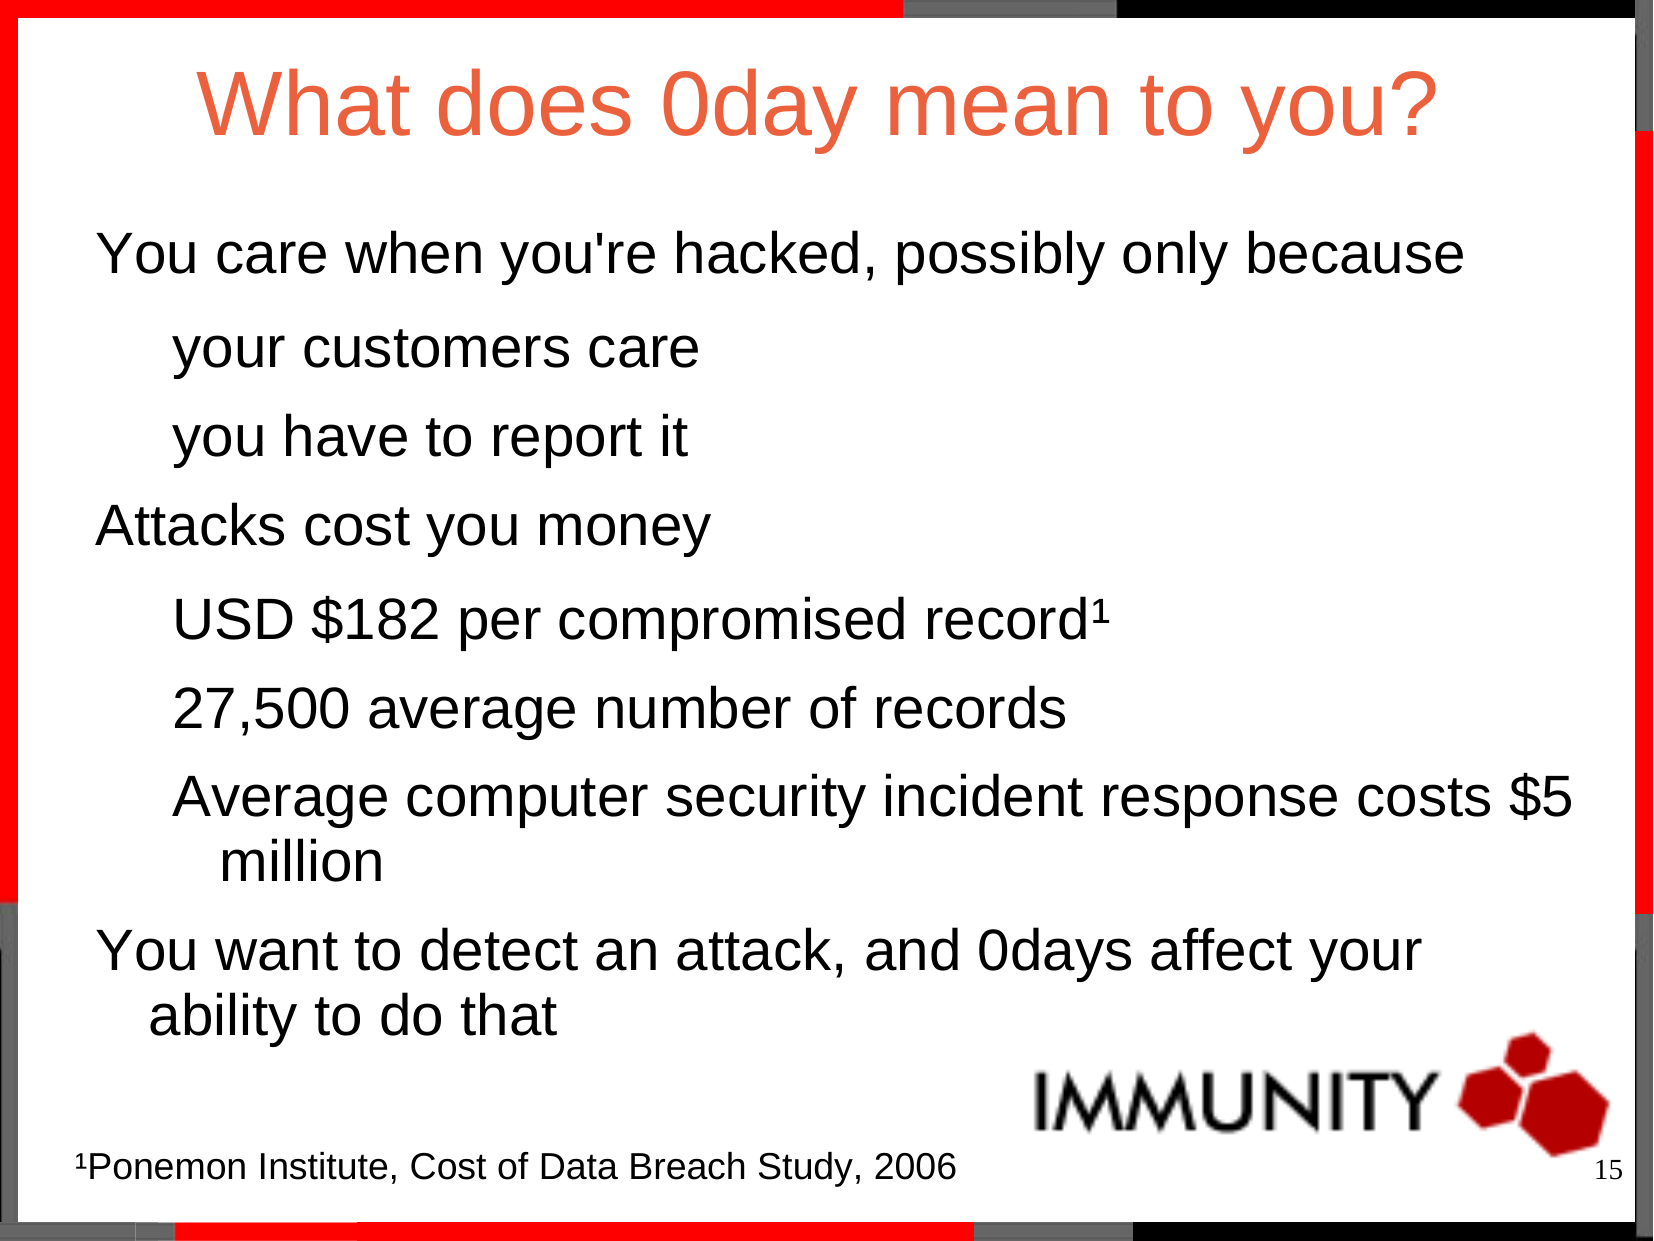

# What does 0day mean to you?
You care when you're hacked, possibly only because
your customers care
you have to report it
Attacks cost you money
USD $182 per compromised record¹
27,500 average number of records
Average computer security incident response costs $5 million
You want to detect an attack, and 0days affect your ability to do that
¹Ponemon Institute, Cost of Data Breach Study, 2006